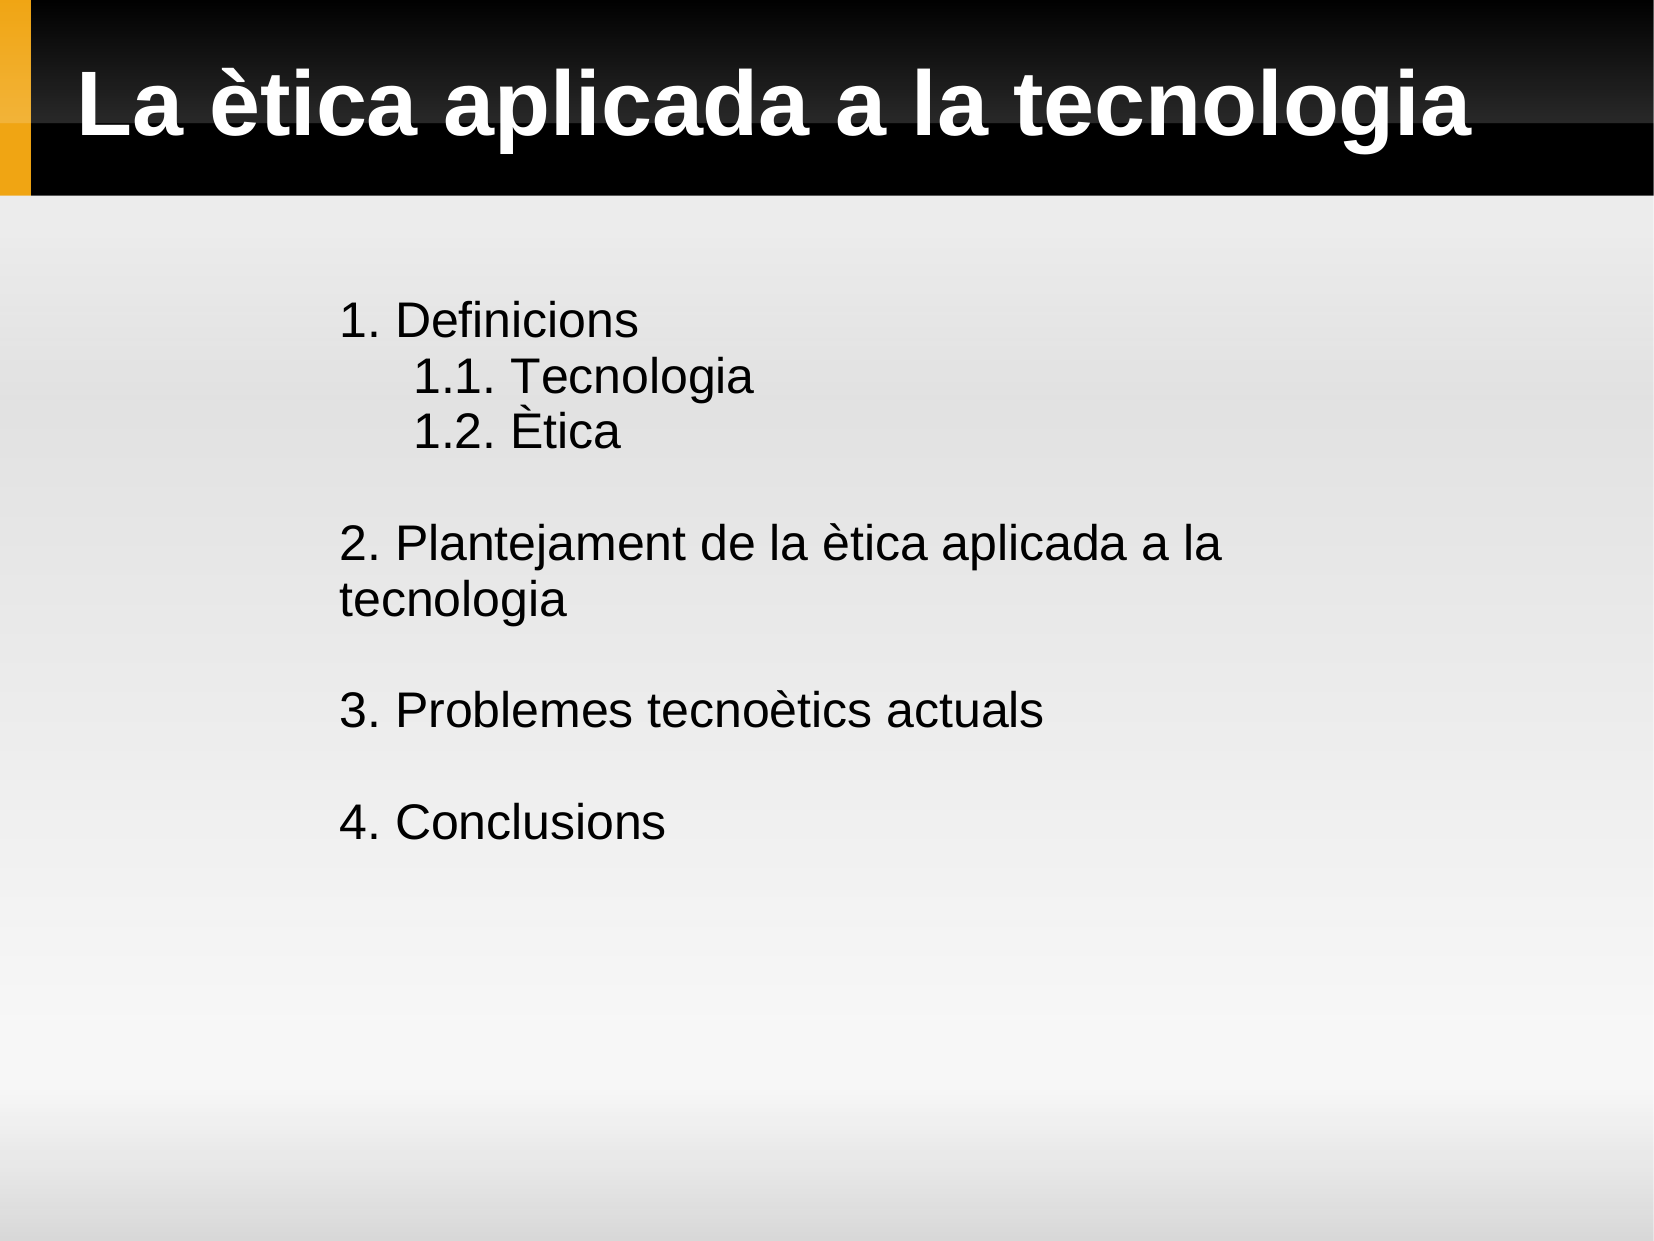

# La ètica aplicada a la tecnologia
1. Definicions
	1.1. Tecnologia
	1.2. Ètica
2. Plantejament de la ètica aplicada a la tecnologia
3. Problemes tecnoètics actuals
4. Conclusions